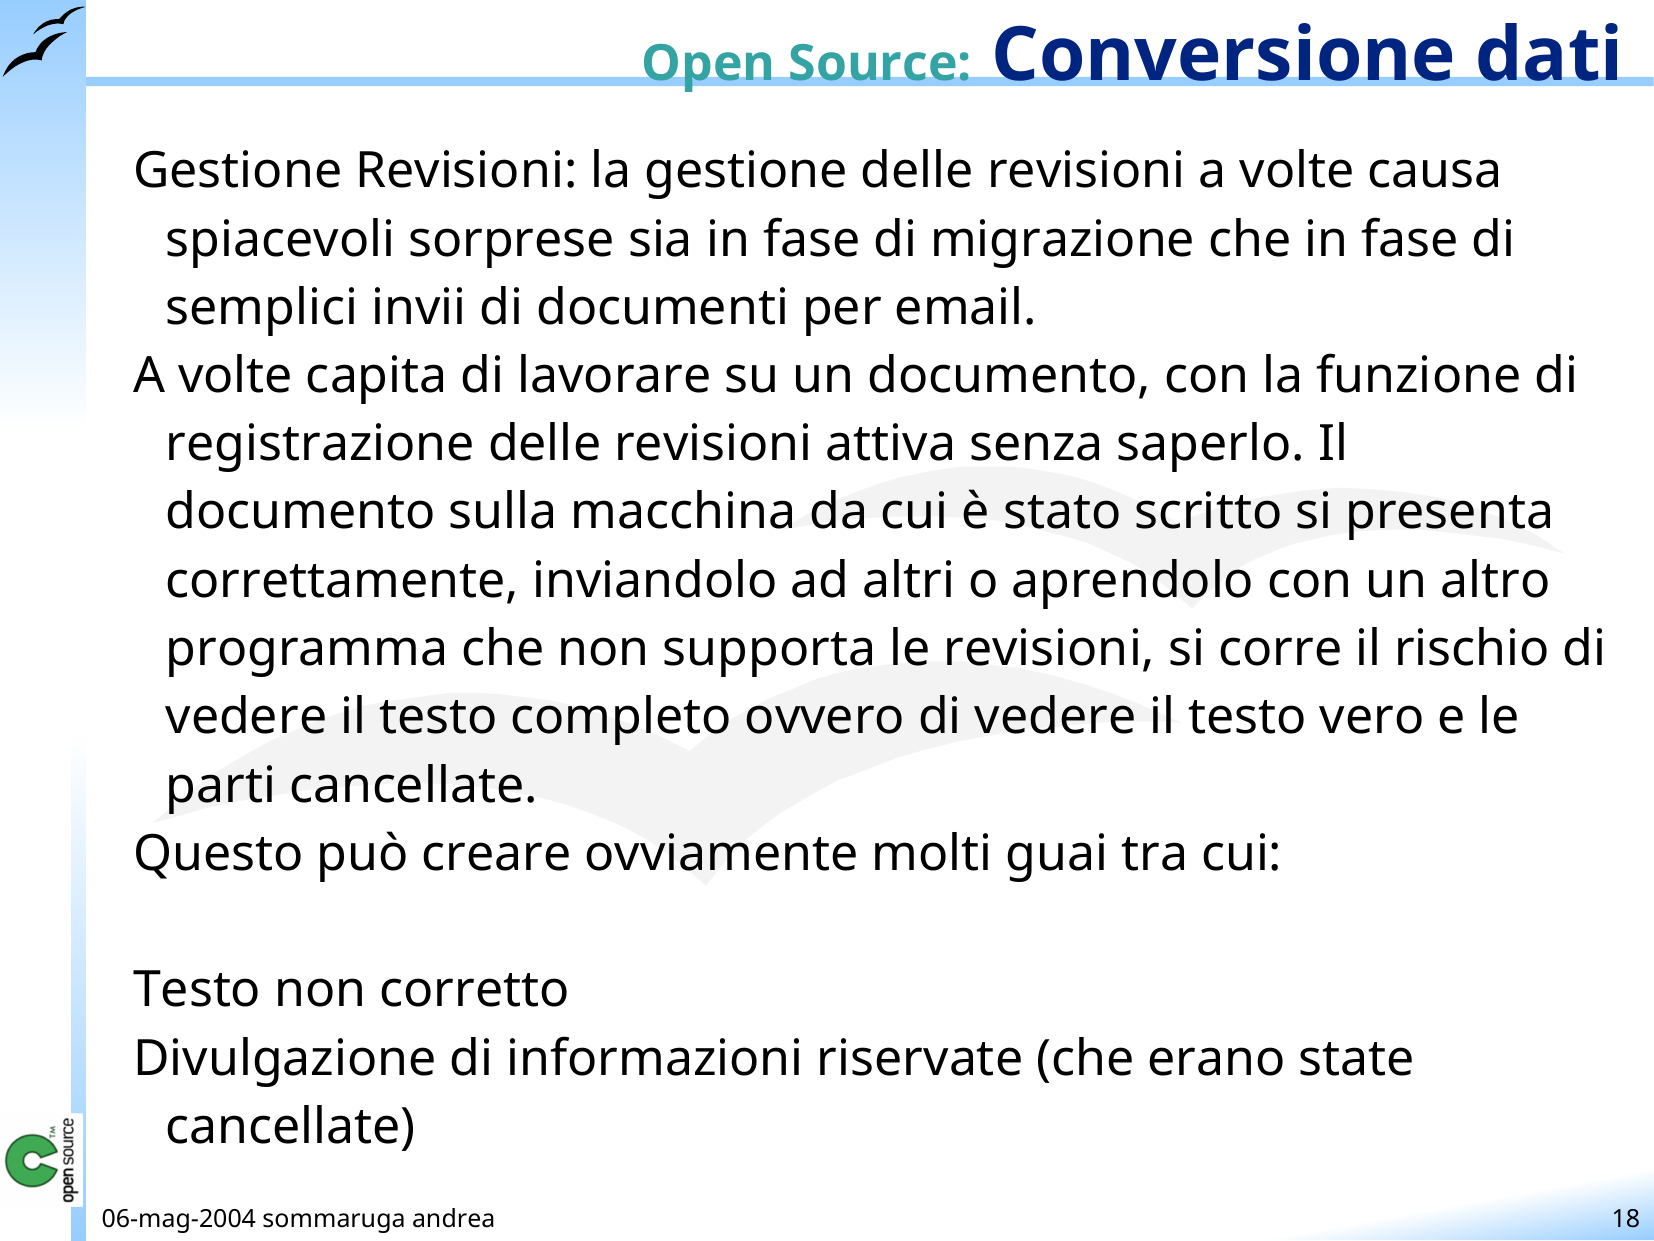

# Open Source: Conversione dati
Gestione Revisioni: la gestione delle revisioni a volte causa spiacevoli sorprese sia in fase di migrazione che in fase di semplici invii di documenti per email.
A volte capita di lavorare su un documento, con la funzione di registrazione delle revisioni attiva senza saperlo. Il documento sulla macchina da cui è stato scritto si presenta correttamente, inviandolo ad altri o aprendolo con un altro programma che non supporta le revisioni, si corre il rischio di vedere il testo completo ovvero di vedere il testo vero e le parti cancellate.
Questo può creare ovviamente molti guai tra cui:
Testo non corretto
Divulgazione di informazioni riservate (che erano state cancellate)